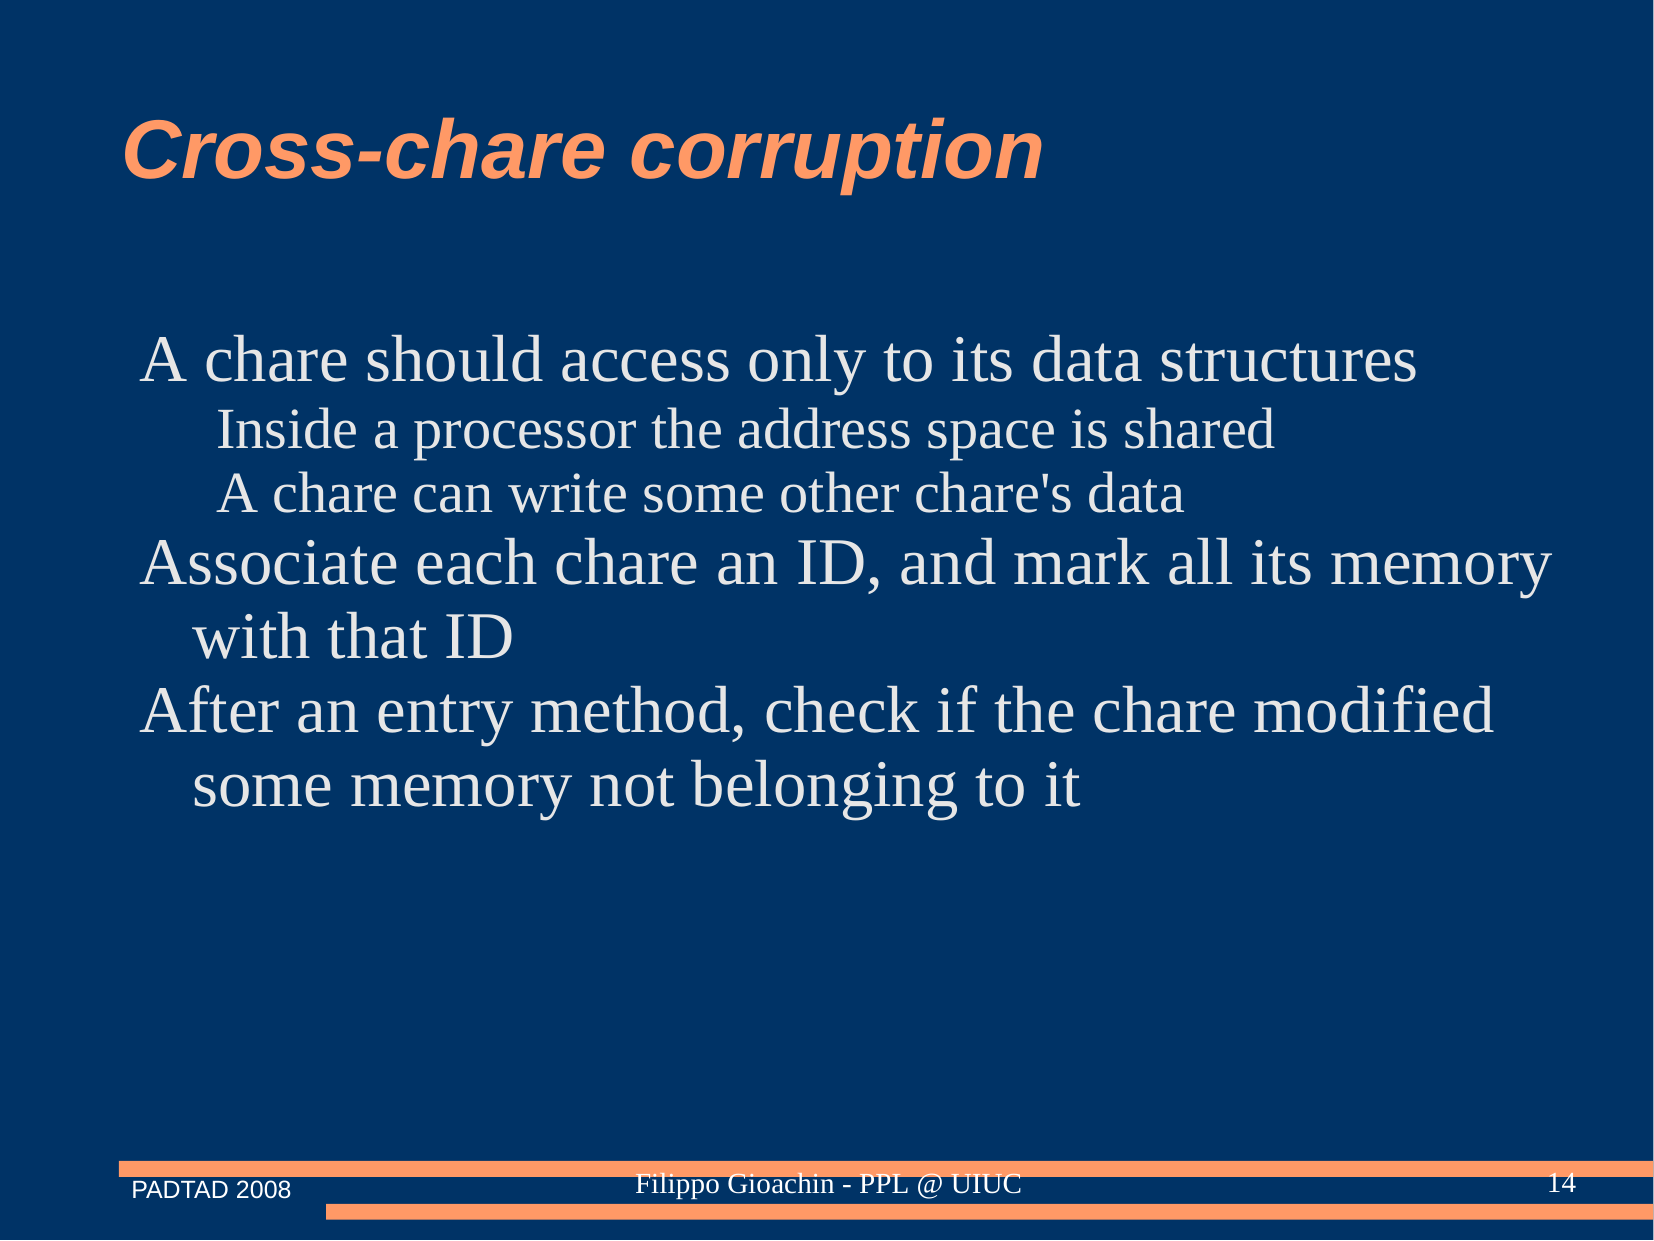

# Cross-chare corruption
A chare should access only to its data structures
Inside a processor the address space is shared
A chare can write some other chare's data
Associate each chare an ID, and mark all its memory with that ID
After an entry method, check if the chare modified some memory not belonging to it
14
Filippo Gioachin - PPL @ UIUC